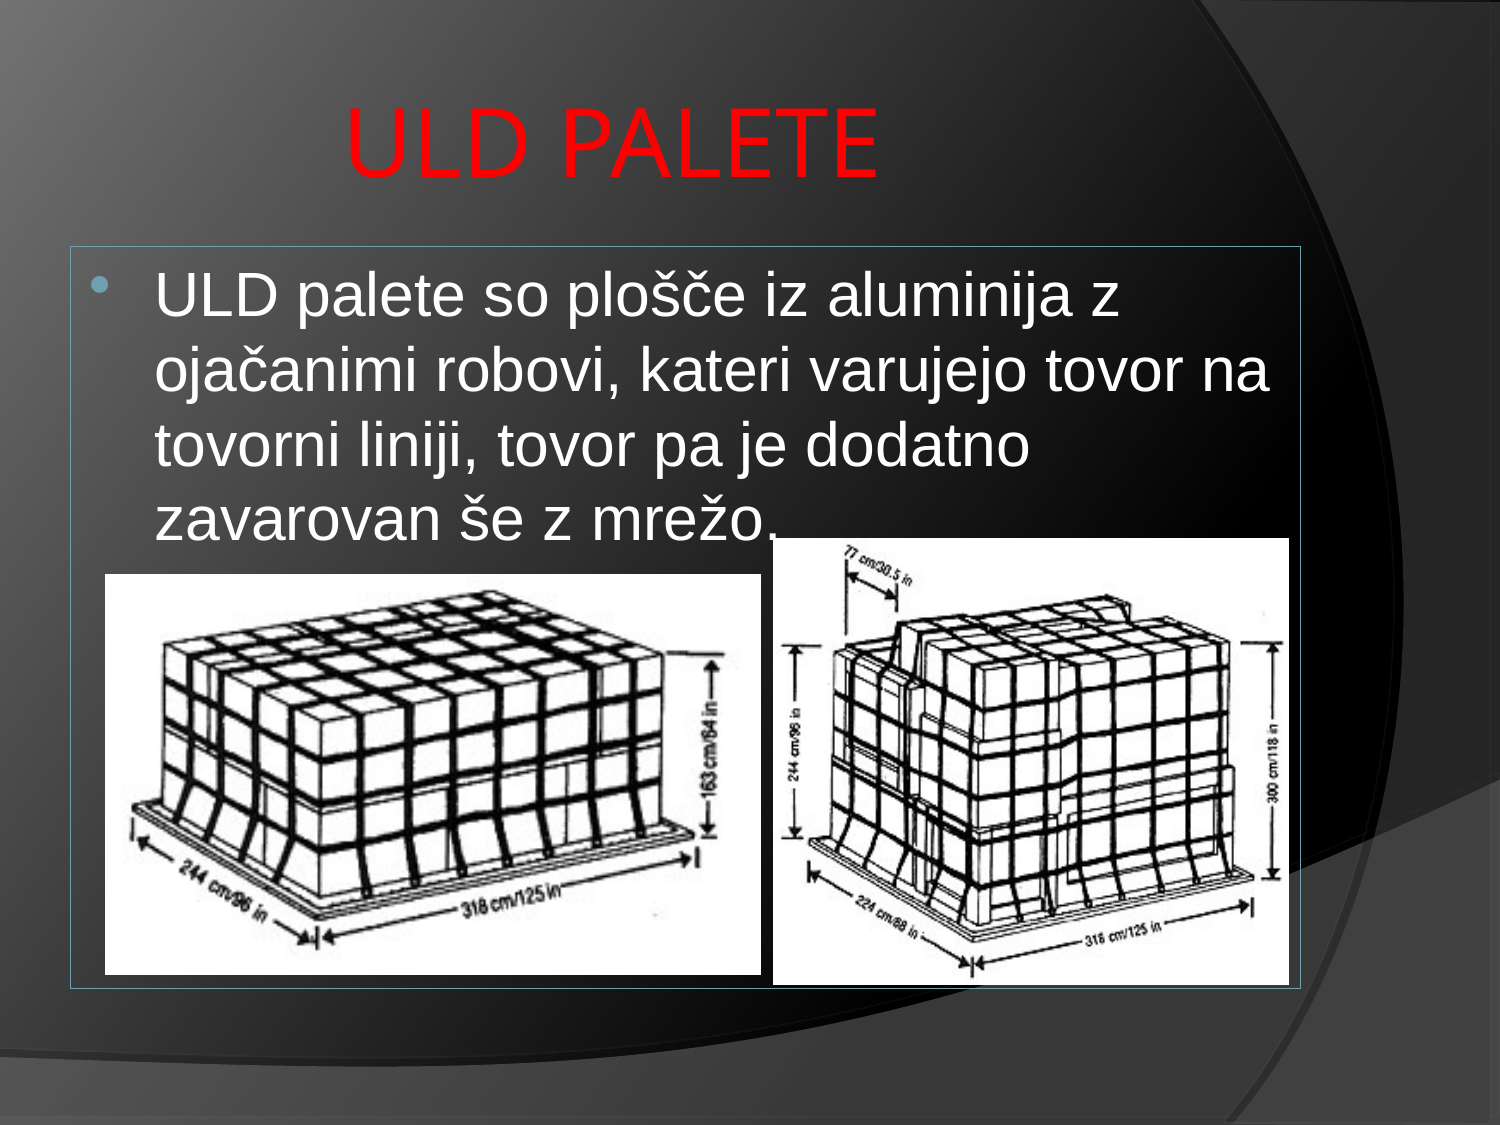

# ULD PALETE
ULD palete so plošče iz aluminija z ojačanimi robovi, kateri varujejo tovor na tovorni liniji, tovor pa je dodatno zavarovan še z mrežo.